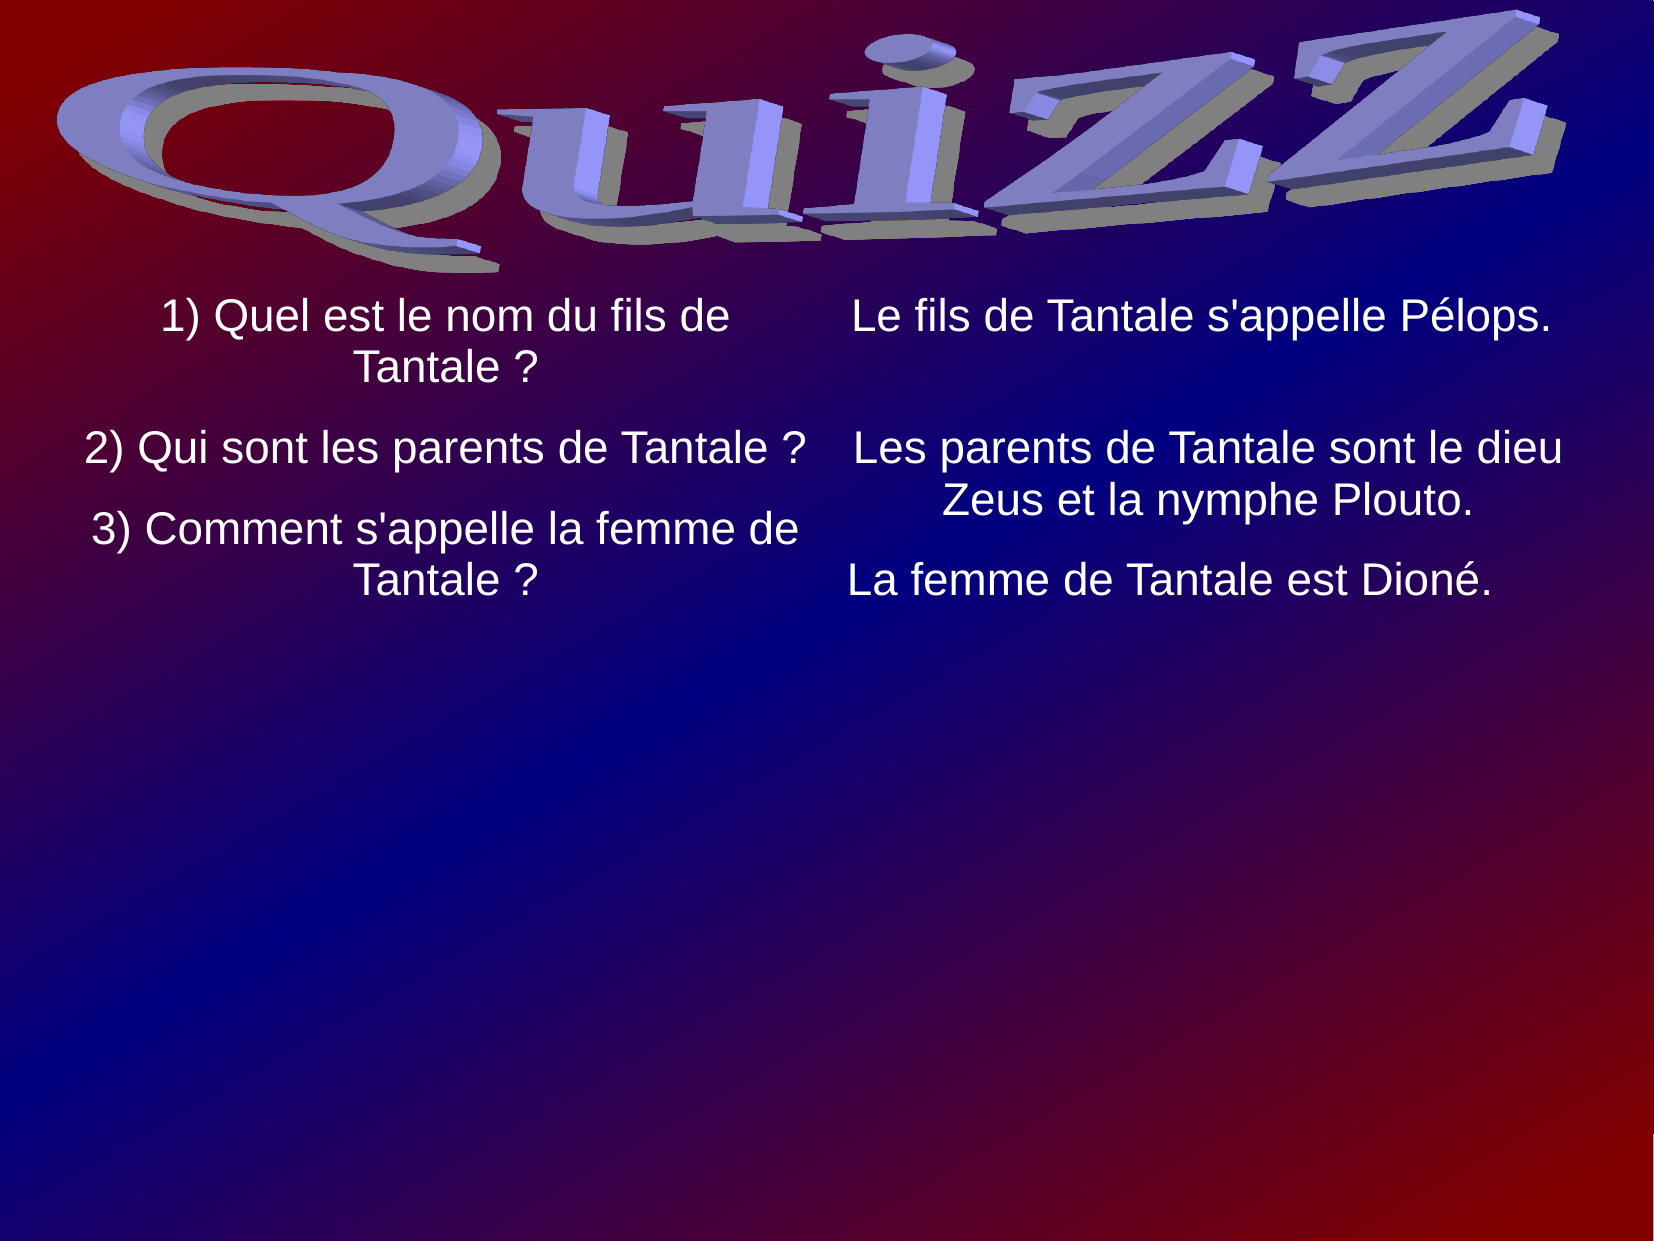

Quizz
#
1) Quel est le nom du fils de Tantale ?
2) Qui sont les parents de Tantale ?
3) Comment s'appelle la femme de Tantale ?
Le fils de Tantale s'appelle Pélops.
Les parents de Tantale sont le dieu Zeus et la nymphe Plouto.
La femme de Tantale est Dioné.